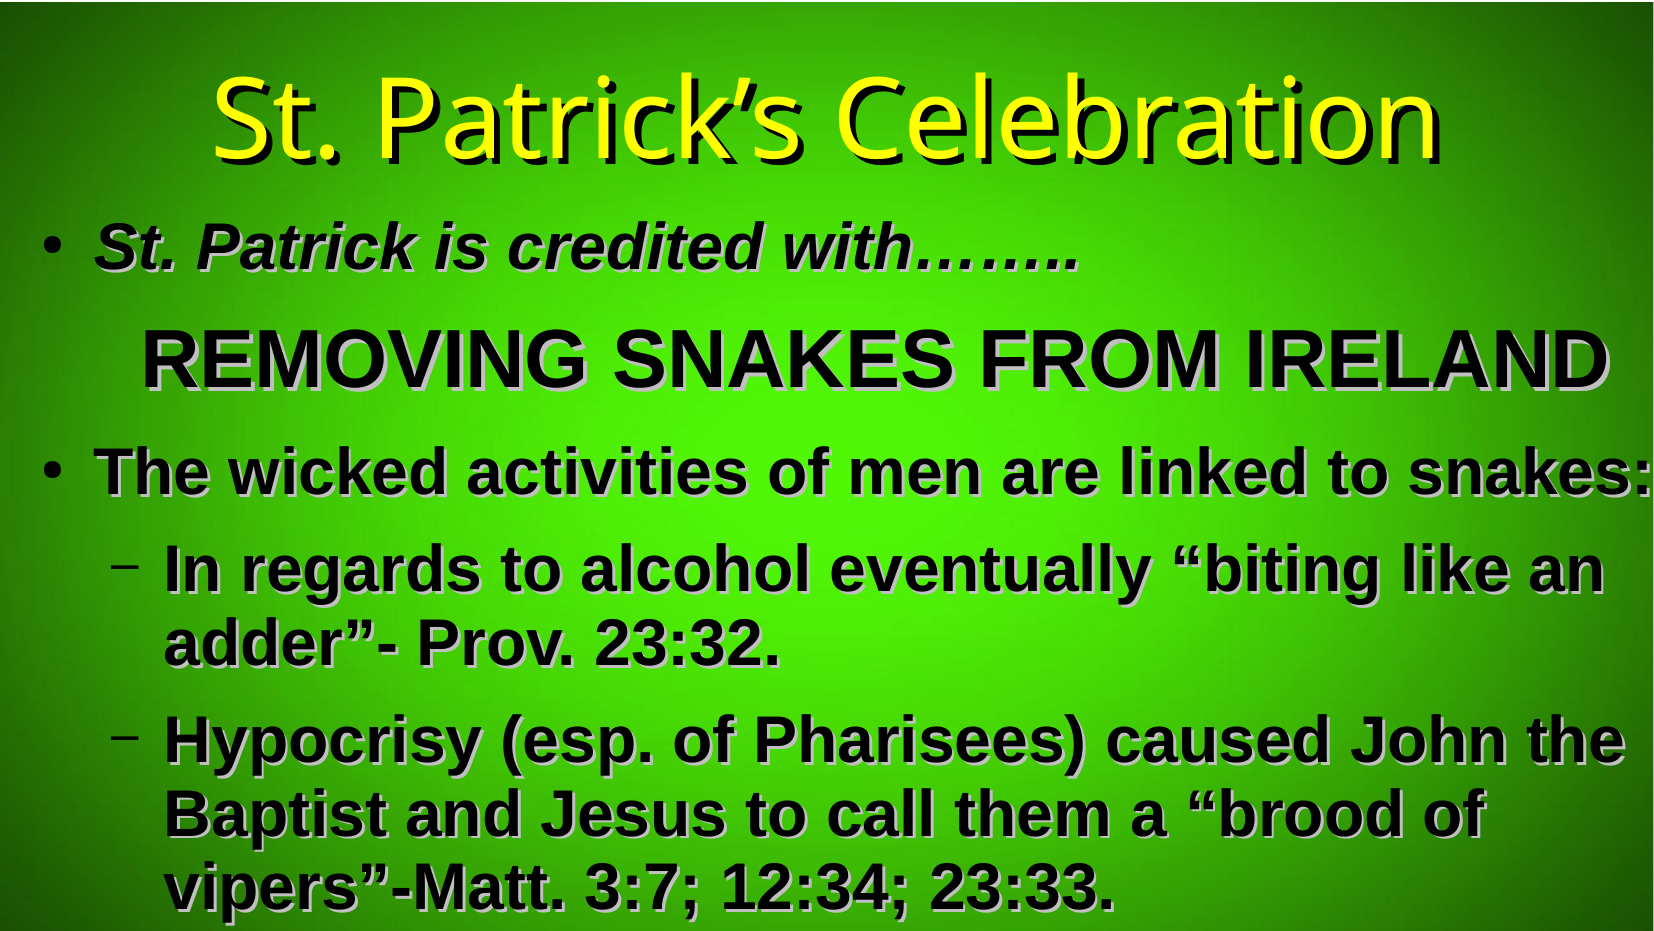

# St. Patrick’s Celebration
St. Patrick is credited with……..
REMOVING SNAKES FROM IRELAND
The wicked activities of men are linked to snakes:
In regards to alcohol eventually “biting like an adder”- Prov. 23:32.
Hypocrisy (esp. of Pharisees) caused John the Baptist and Jesus to call them a “brood of vipers”-Matt. 3:7; 12:34; 23:33.